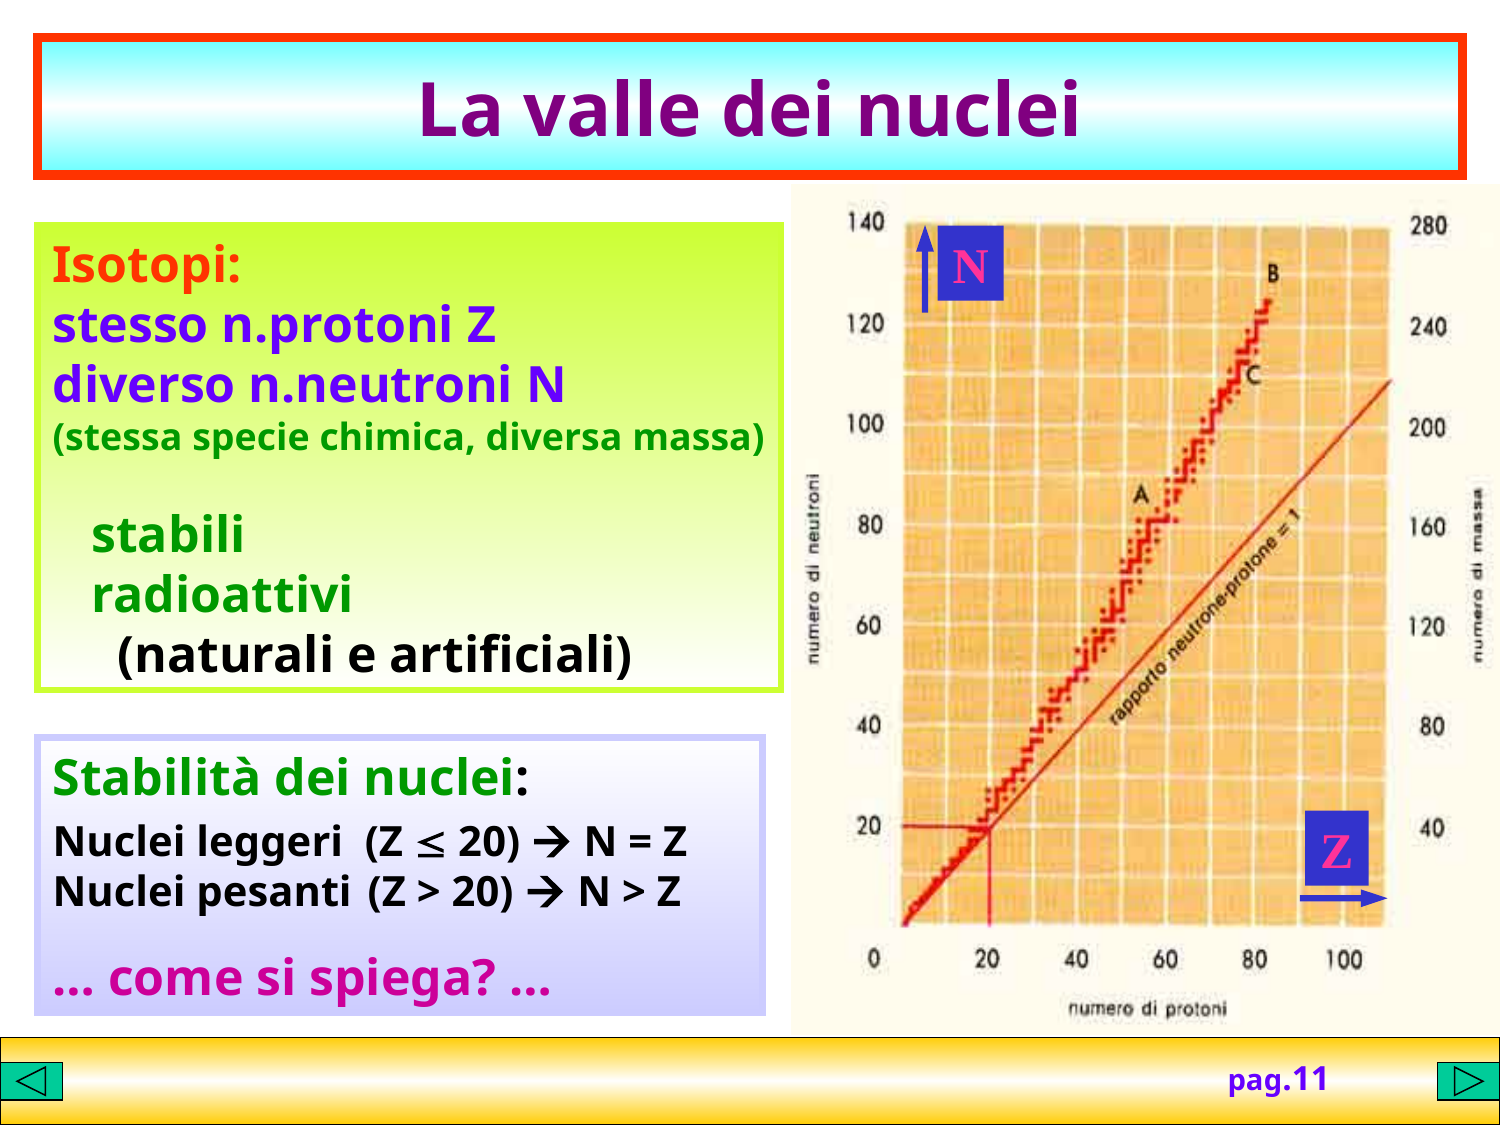

# La valle dei nuclei
Isotopi:
stesso n.protoni Z
diverso n.neutroni N
(stessa specie chimica, diversa massa)
 stabili
 radioattivi
 (naturali e artificiali)
N
Stabilità dei nuclei:
Nuclei leggeri (Z  20)  N = Z
Nuclei pesanti (Z > 20)  N > Z
… come si spiega? …
Z
11